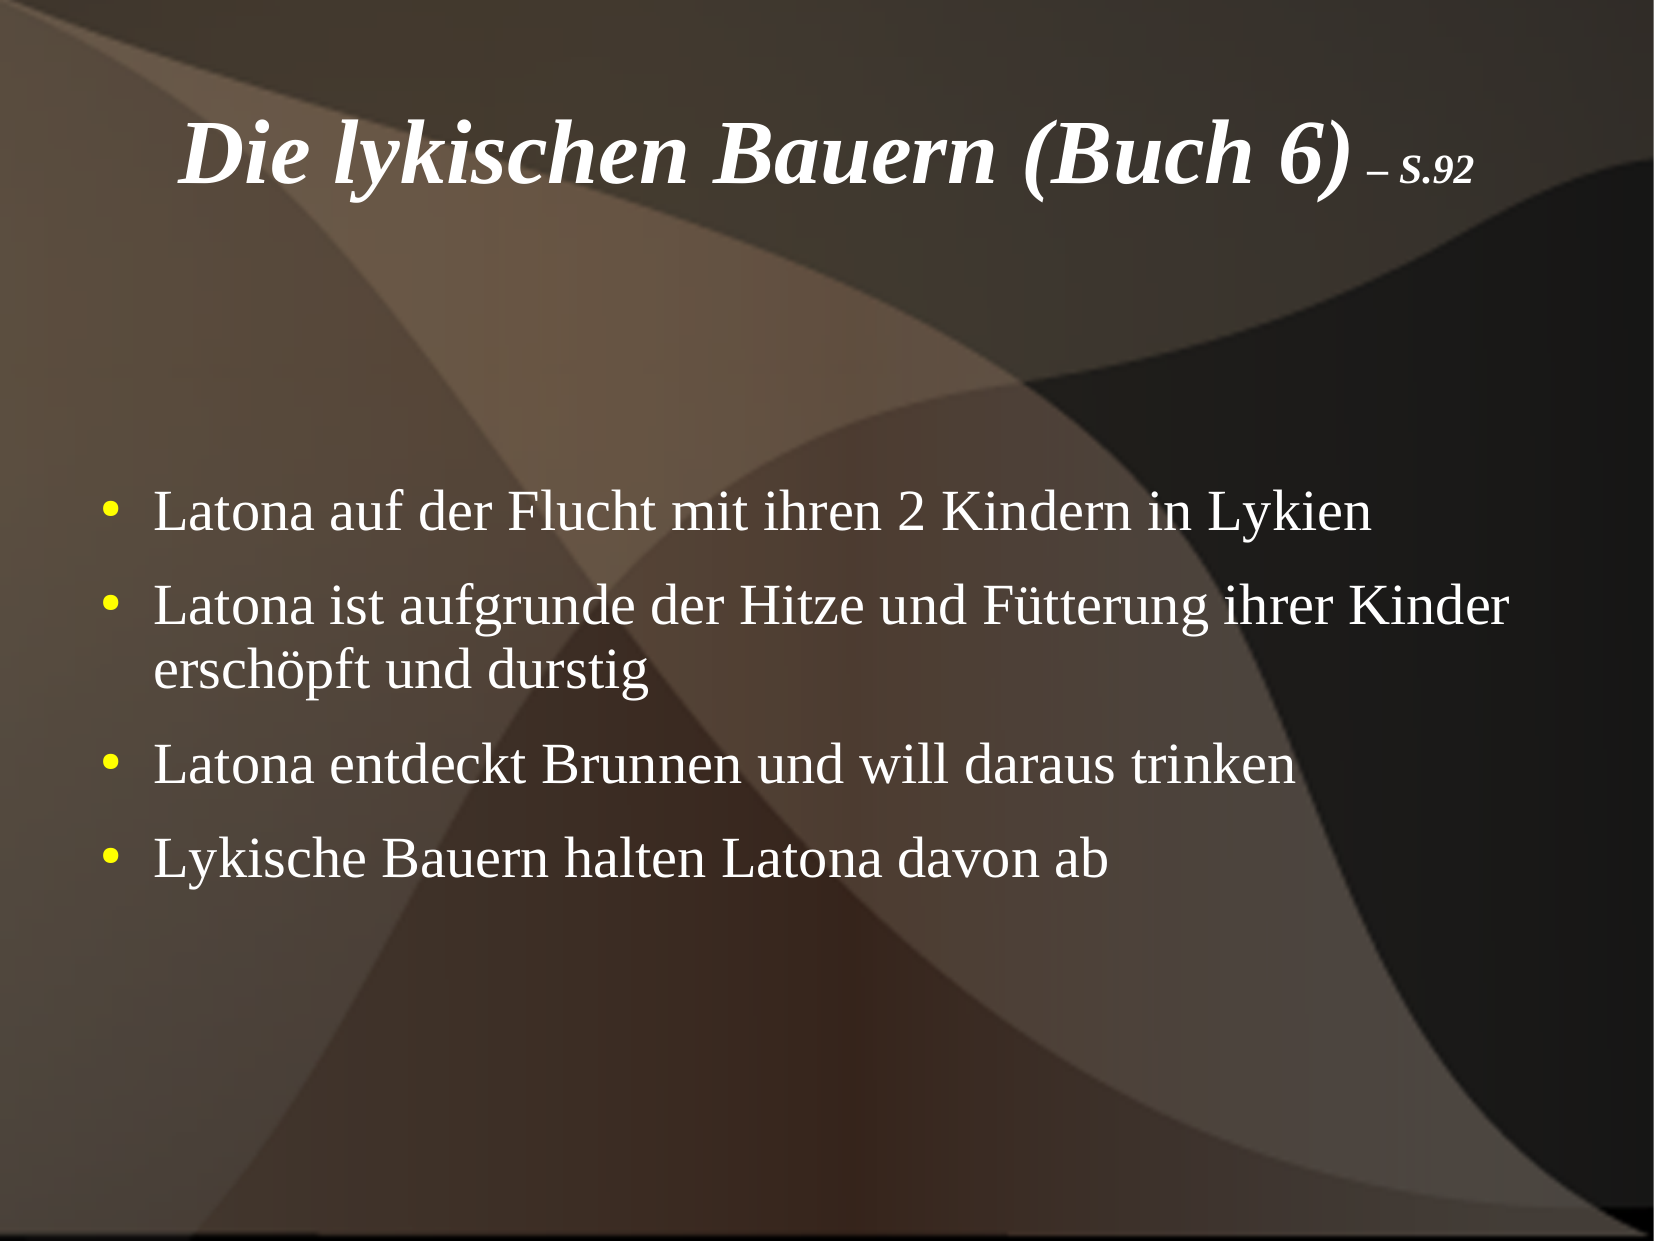

# Die lykischen Bauern (Buch 6) – S.92
Latona auf der Flucht mit ihren 2 Kindern in Lykien
Latona ist aufgrunde der Hitze und Fütterung ihrer Kinder erschöpft und durstig
Latona entdeckt Brunnen und will daraus trinken
Lykische Bauern halten Latona davon ab